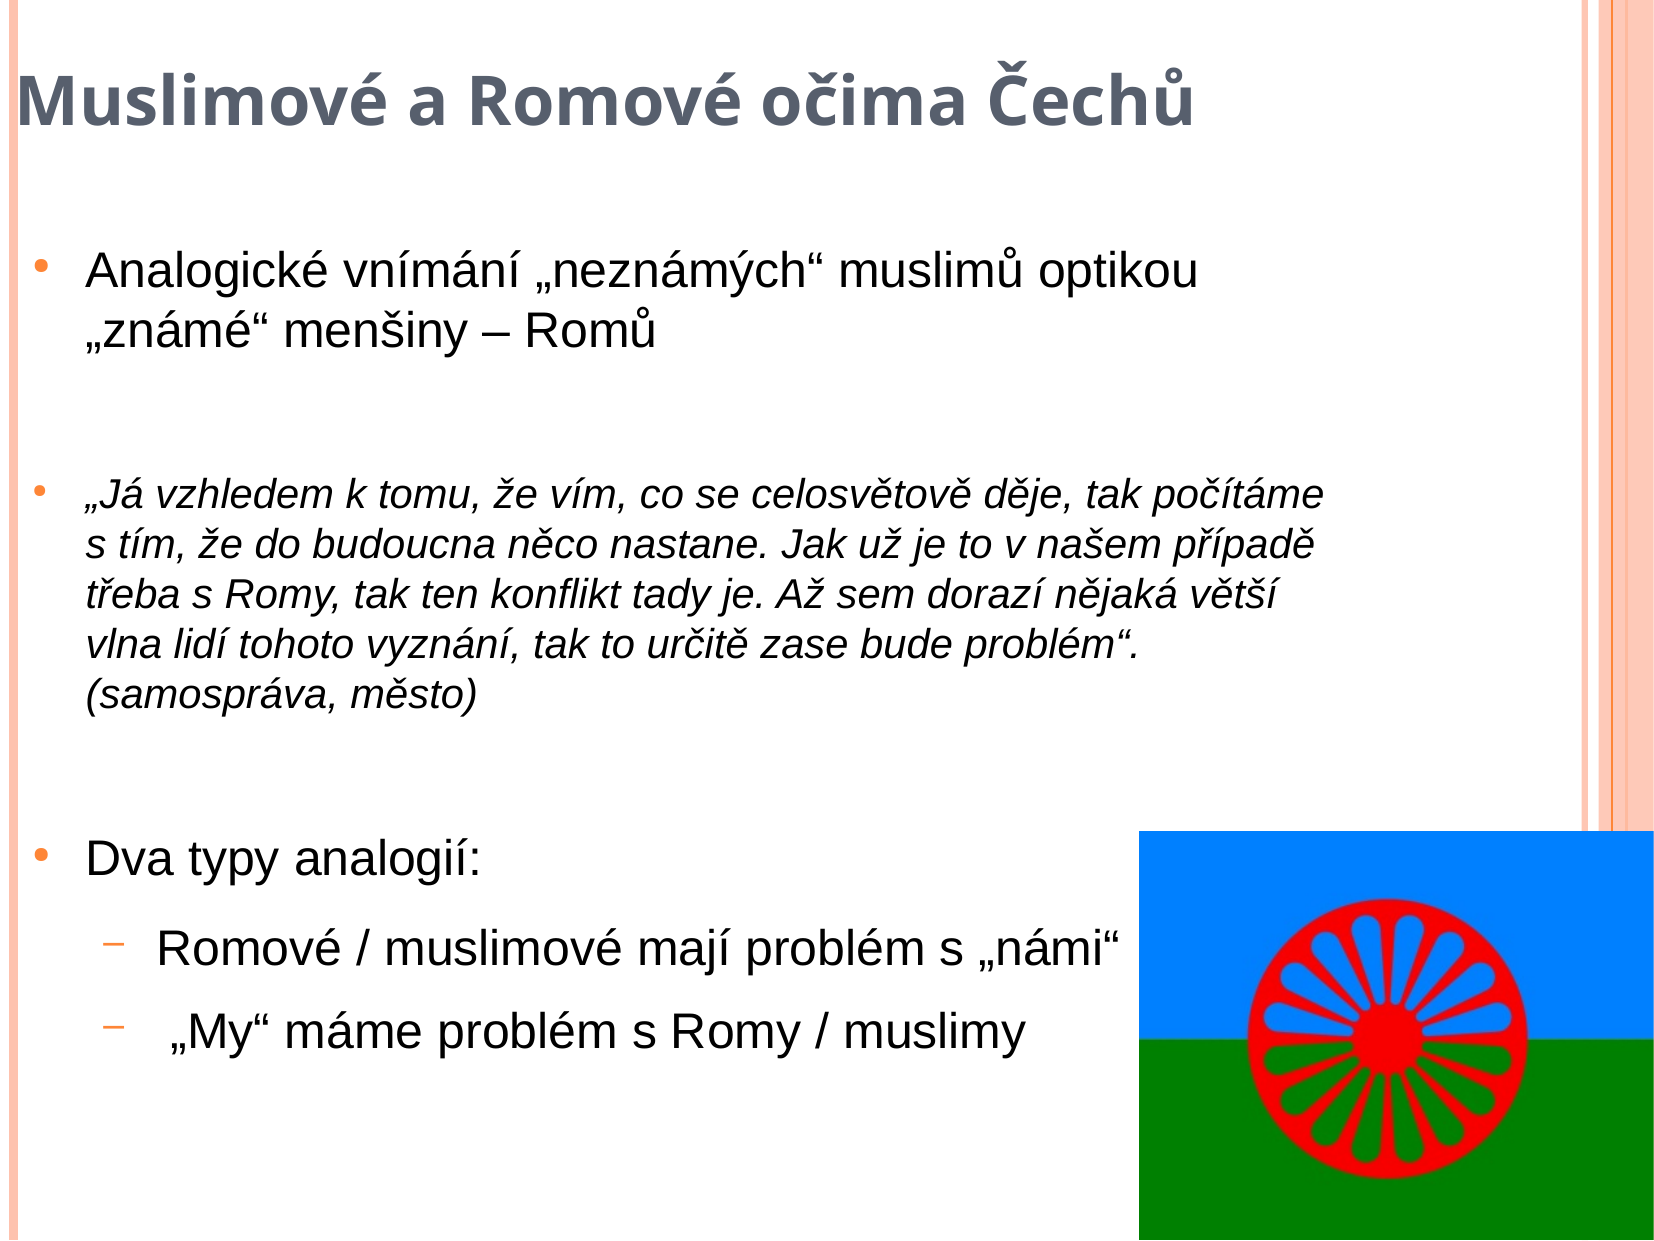

# Muslimové a Romové očima Čechů
Analogické vnímání „neznámých“ muslimů optikou „známé“ menšiny – Romů
„Já vzhledem k tomu, že vím, co se celosvětově děje, tak počítáme s tím, že do budoucna něco nastane. Jak už je to v našem případě třeba s Romy, tak ten konflikt tady je. Až sem dorazí nějaká větší vlna lidí tohoto vyznání, tak to určitě zase bude problém“. (samospráva, město)
Dva typy analogií:
Romové / muslimové mají problém s „námi“
 „My“ máme problém s Romy / muslimy